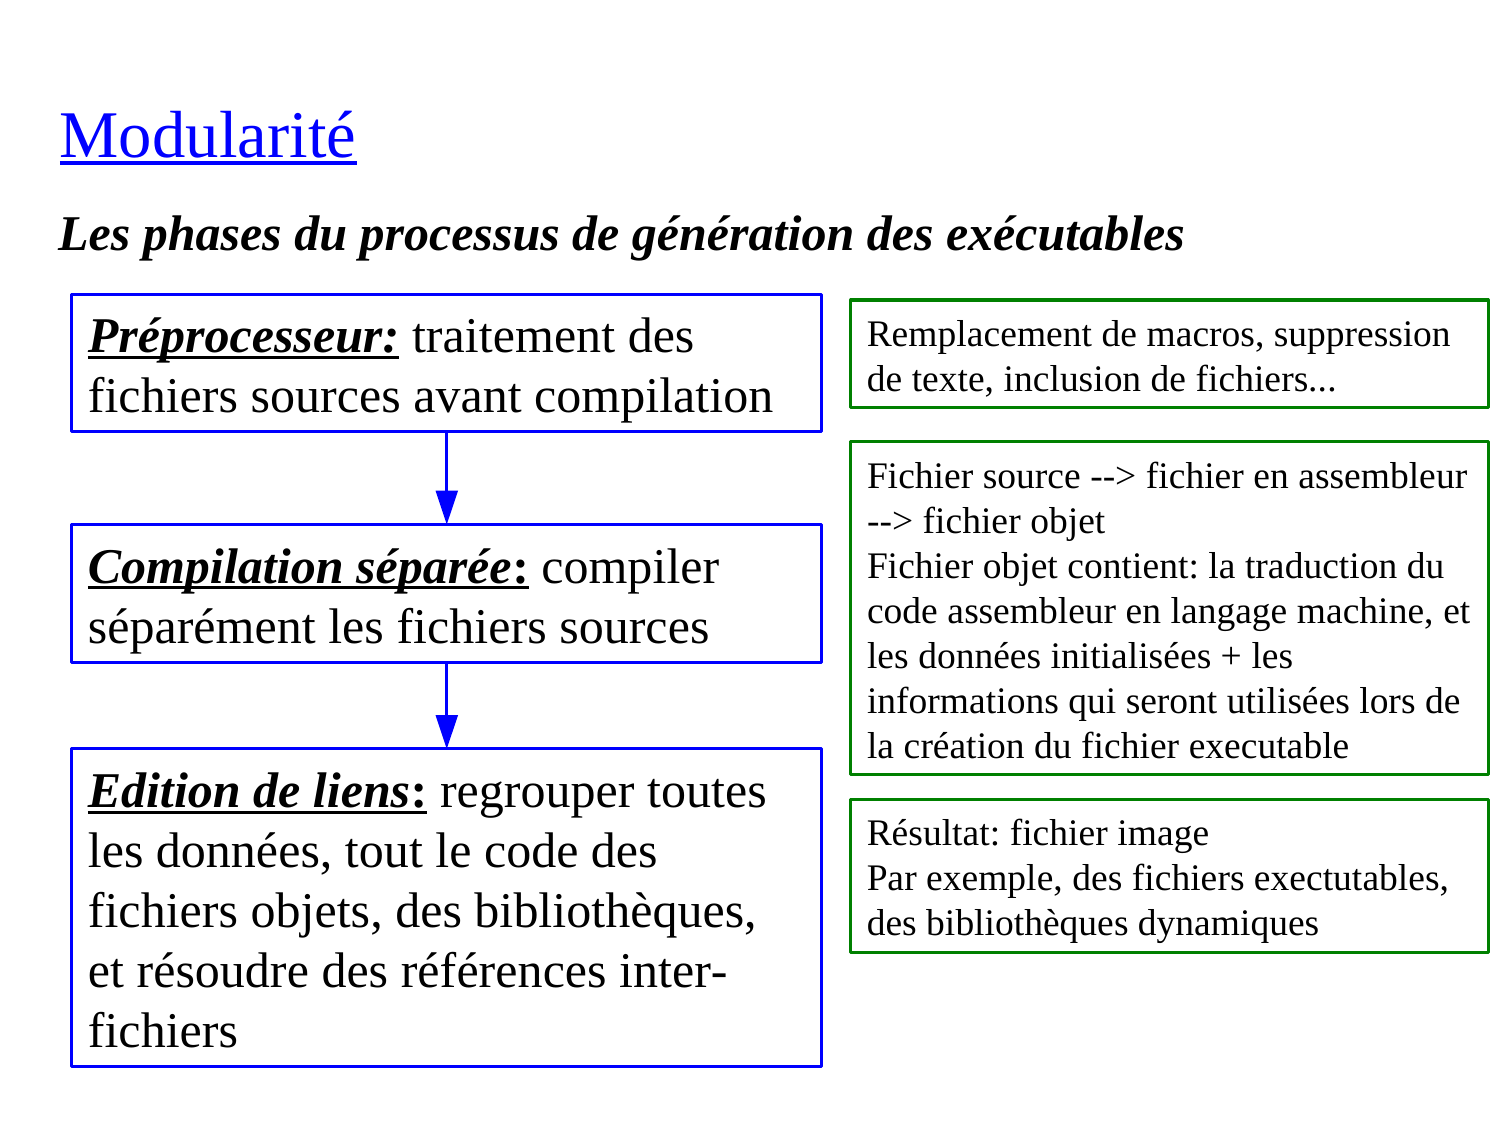

Modularité
Les phases du processus de génération des exécutables
Préprocesseur: traitement des fichiers sources avant compilation
Remplacement de macros, suppression de texte, inclusion de fichiers...
Fichier source --> fichier en assembleur
--> fichier objet
Fichier objet contient: la traduction du code assembleur en langage machine, et les données initialisées + les informations qui seront utilisées lors de la création du fichier executable
Compilation séparée: compiler séparément les fichiers sources
Edition de liens: regrouper toutes les données, tout le code des fichiers objets, des bibliothèques, et résoudre des références inter-fichiers
Résultat: fichier image
Par exemple, des fichiers exectutables, des bibliothèques dynamiques